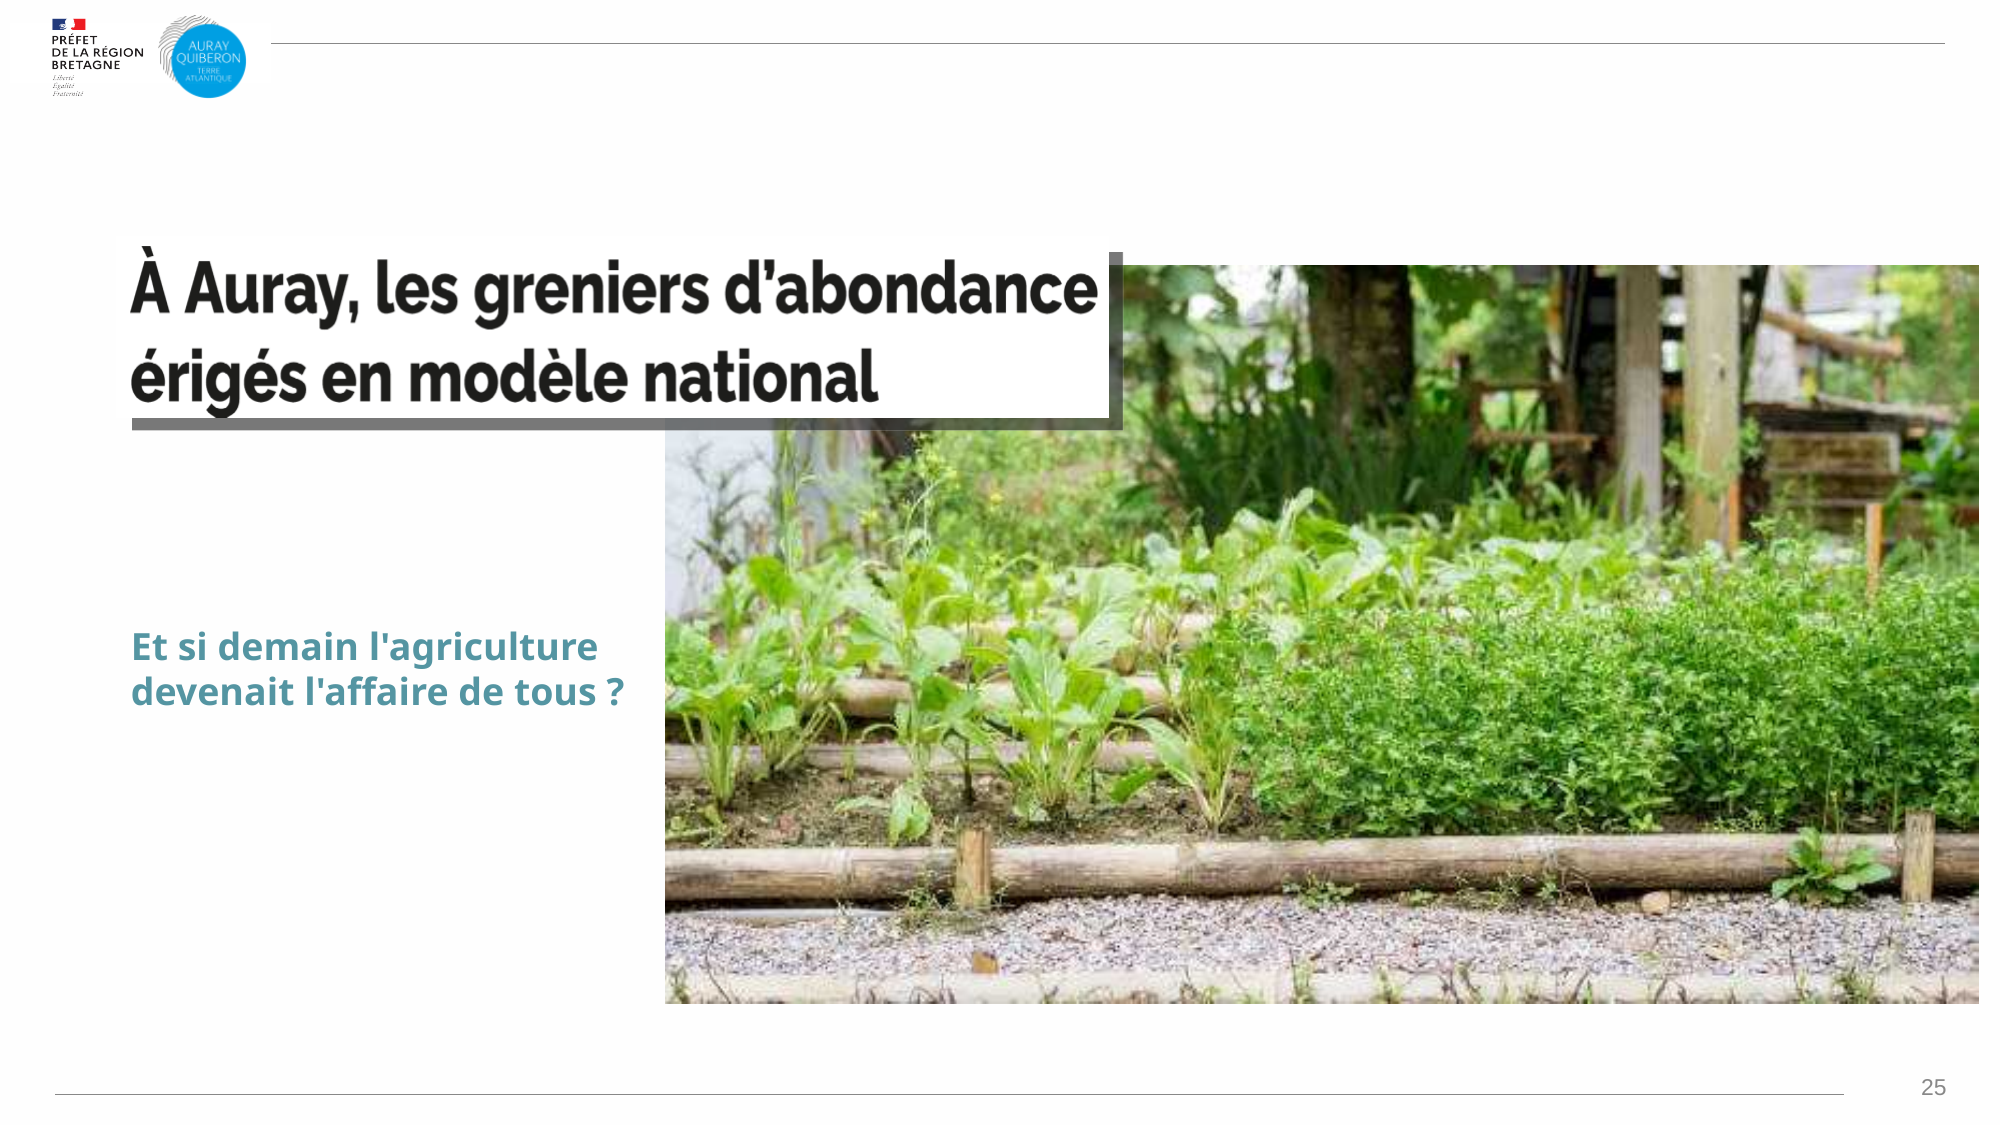

Et si demain l'agriculture devenait l'affaire de tous ?